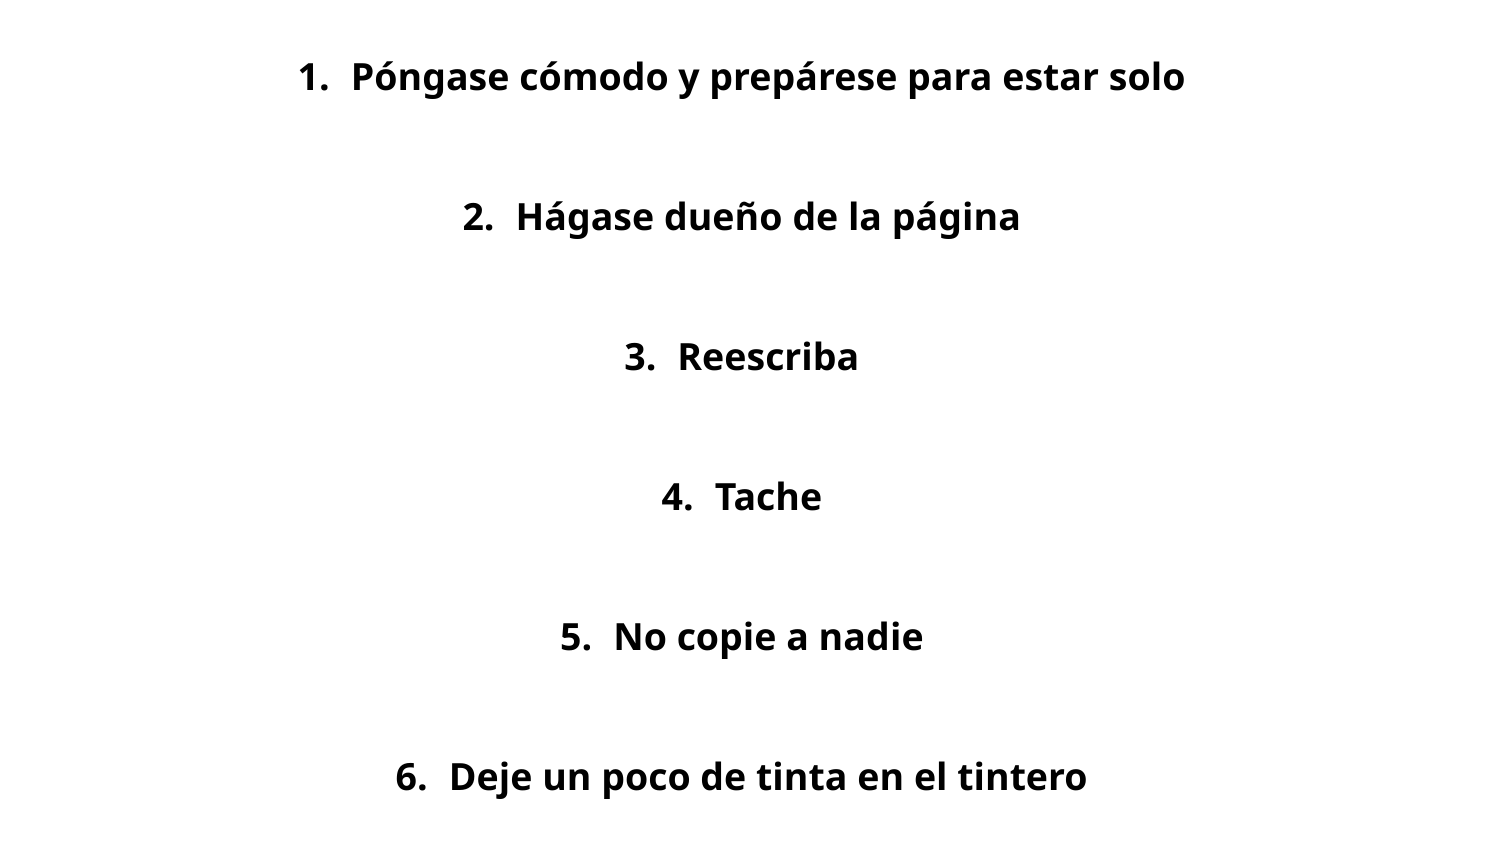

# Póngase cómodo y prepárese para estar solo
Hágase dueño de la página
Reescriba
Tache
No copie a nadie
Deje un poco de tinta en el tintero